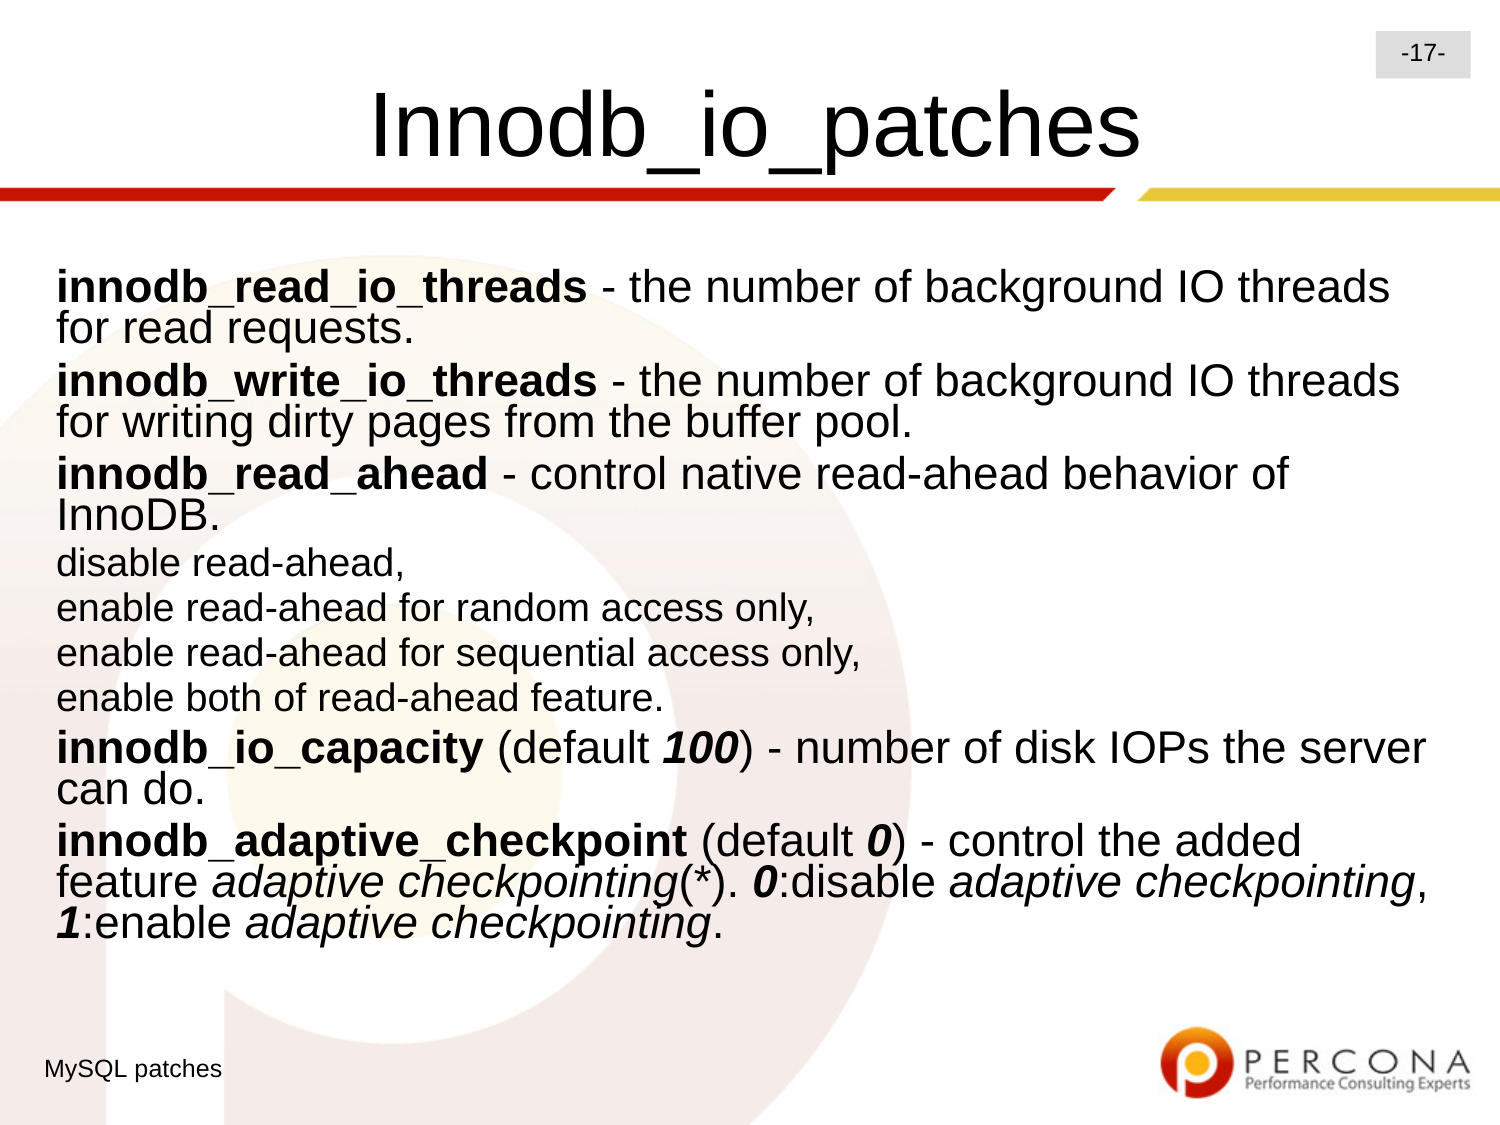

# Innodb_io_patches
innodb_read_io_threads - the number of background IO threads for read requests.
innodb_write_io_threads - the number of background IO threads for writing dirty pages from the buffer pool.
innodb_read_ahead - control native read-ahead behavior of InnoDB.
disable read-ahead,
enable read-ahead for random access only,
enable read-ahead for sequential access only,
enable both of read-ahead feature.
innodb_io_capacity (default 100) - number of disk IOPs the server can do.
innodb_adaptive_checkpoint (default 0) - control the added feature adaptive checkpointing(*). 0:disable adaptive checkpointing, 1:enable adaptive checkpointing.
MySQL patches